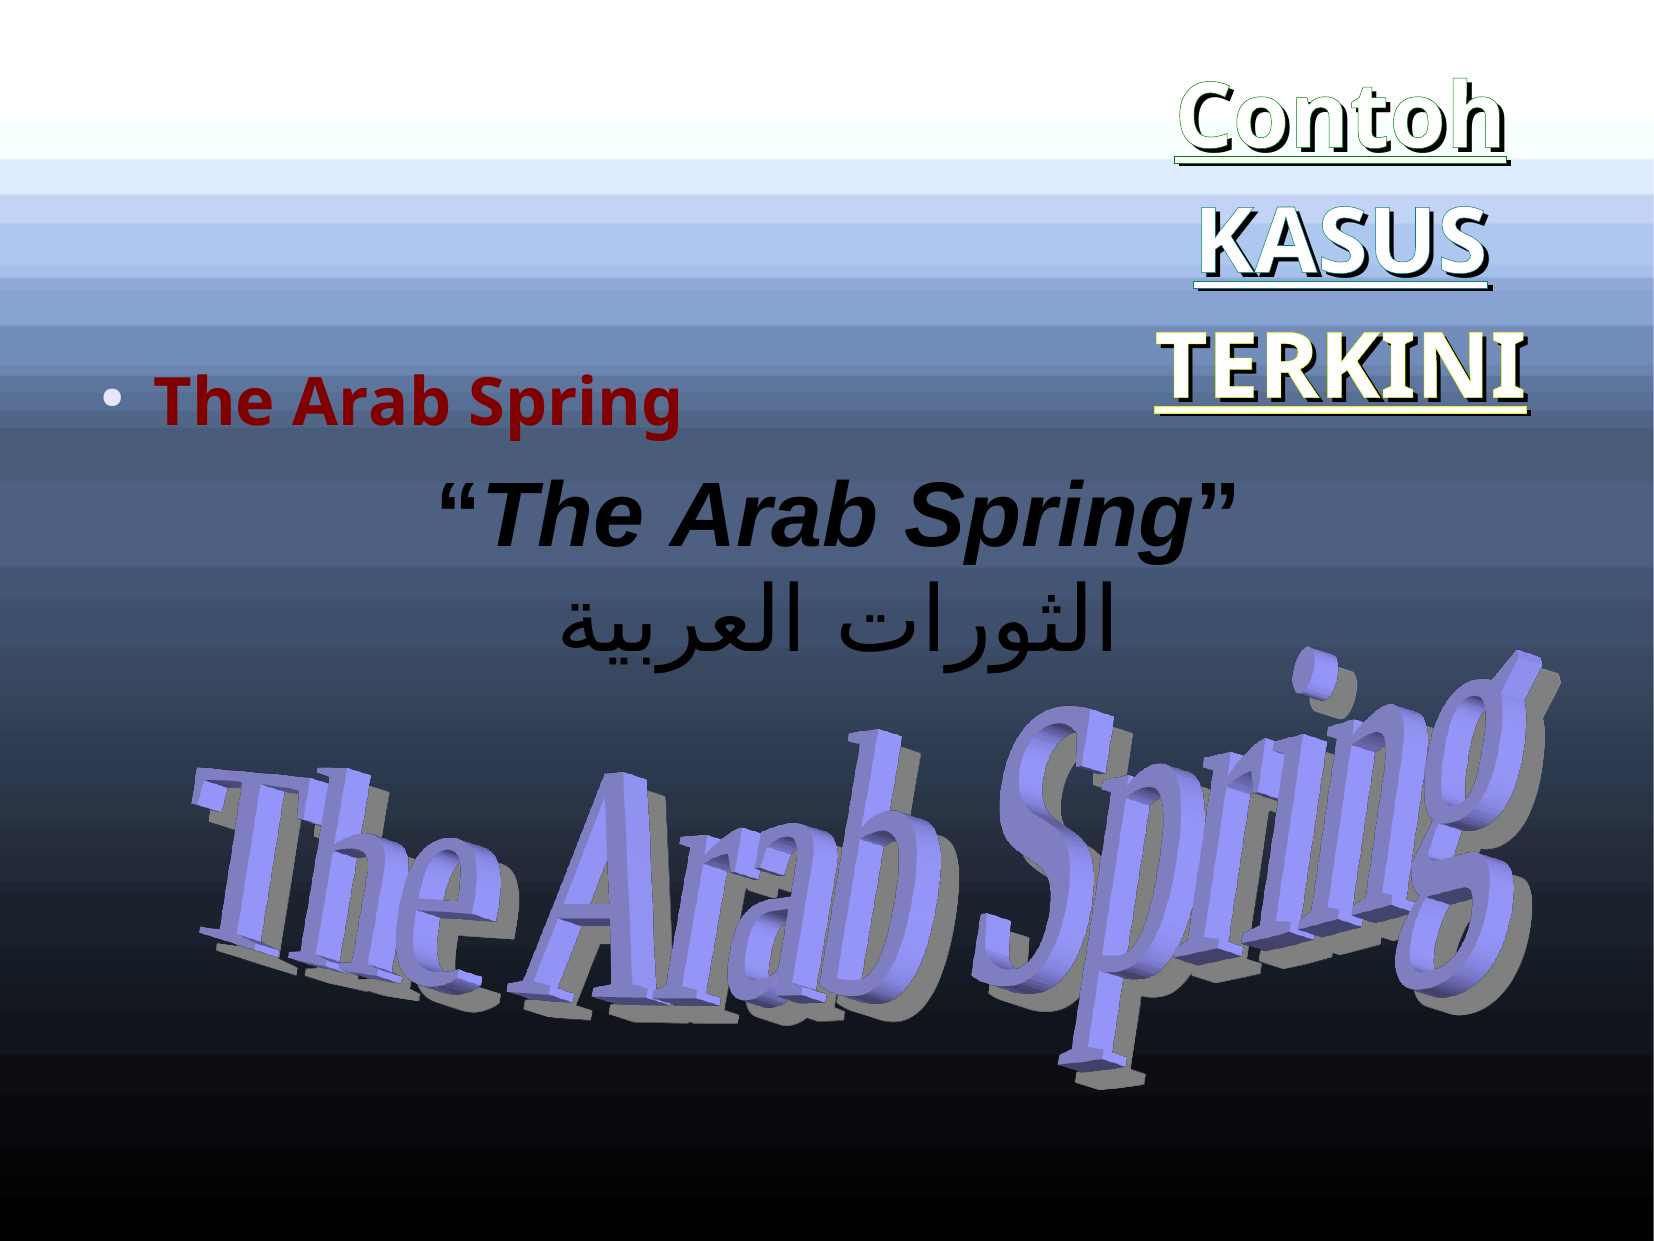

# Contoh KASUS TERKINI
The Arab Spring
“The Arab Spring”
الثورات العربية
The Arab Spring